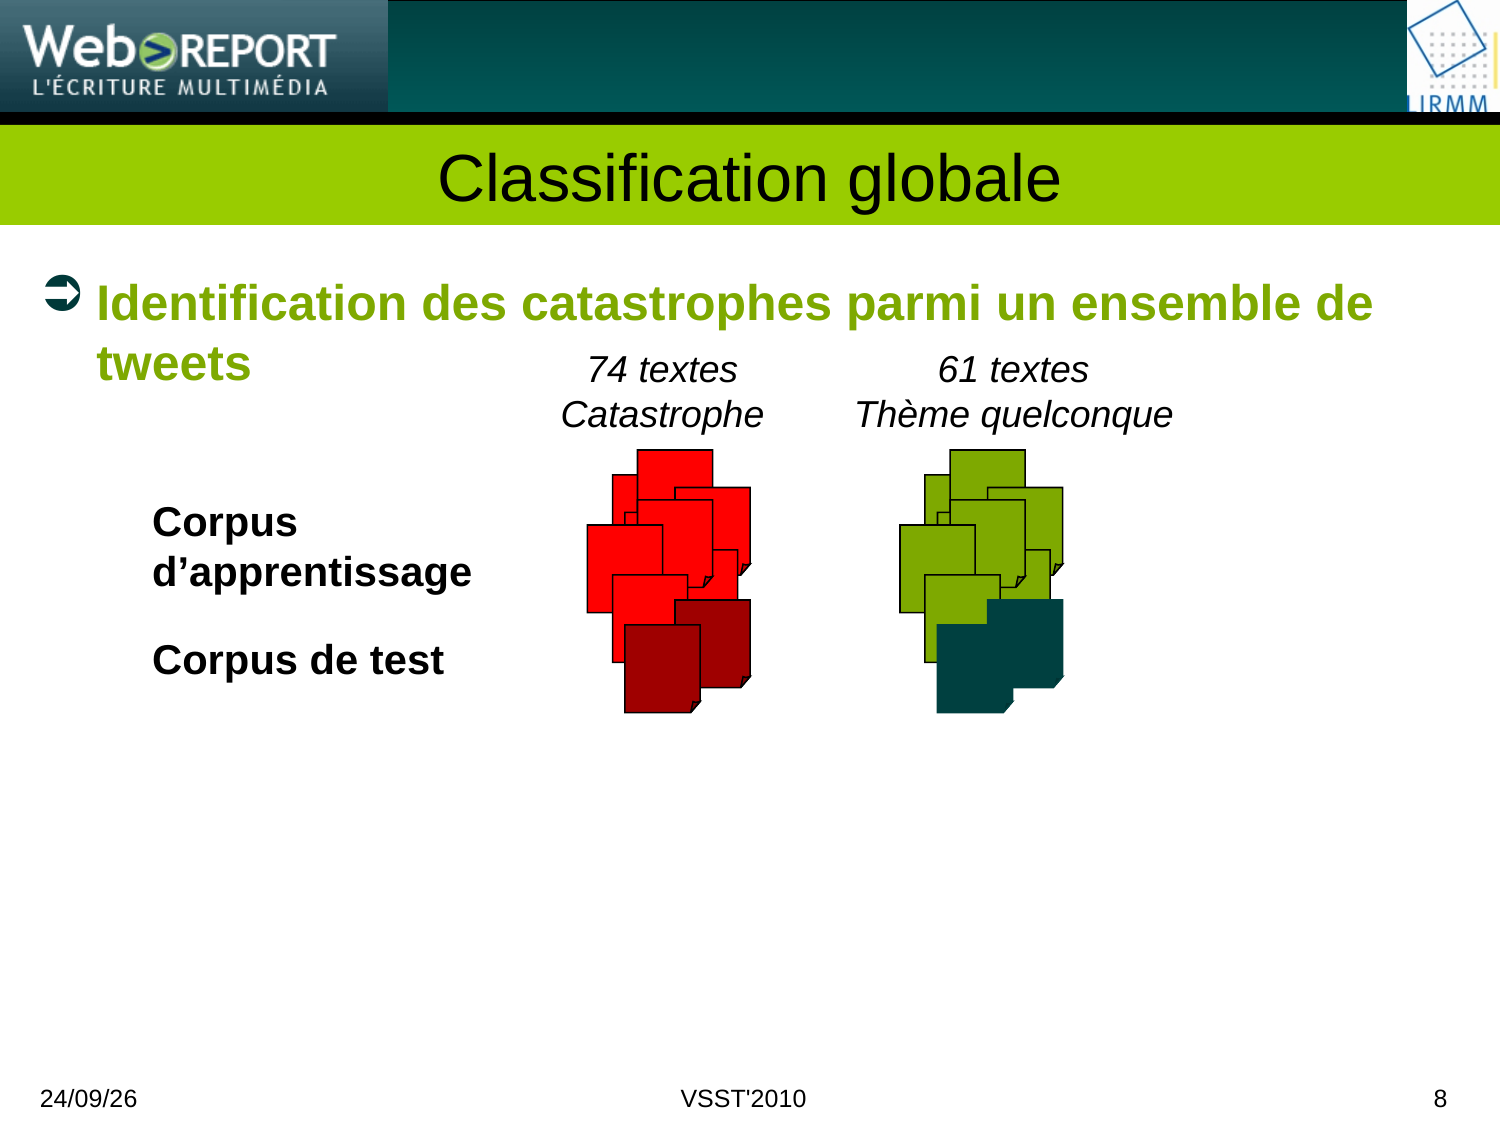

# Classification globale
Identification des catastrophes parmi un ensemble de tweets
74 textes
Catastrophe
61 textes
Thème quelconque
Corpus d’apprentissage
Corpus de test
VSST'2010